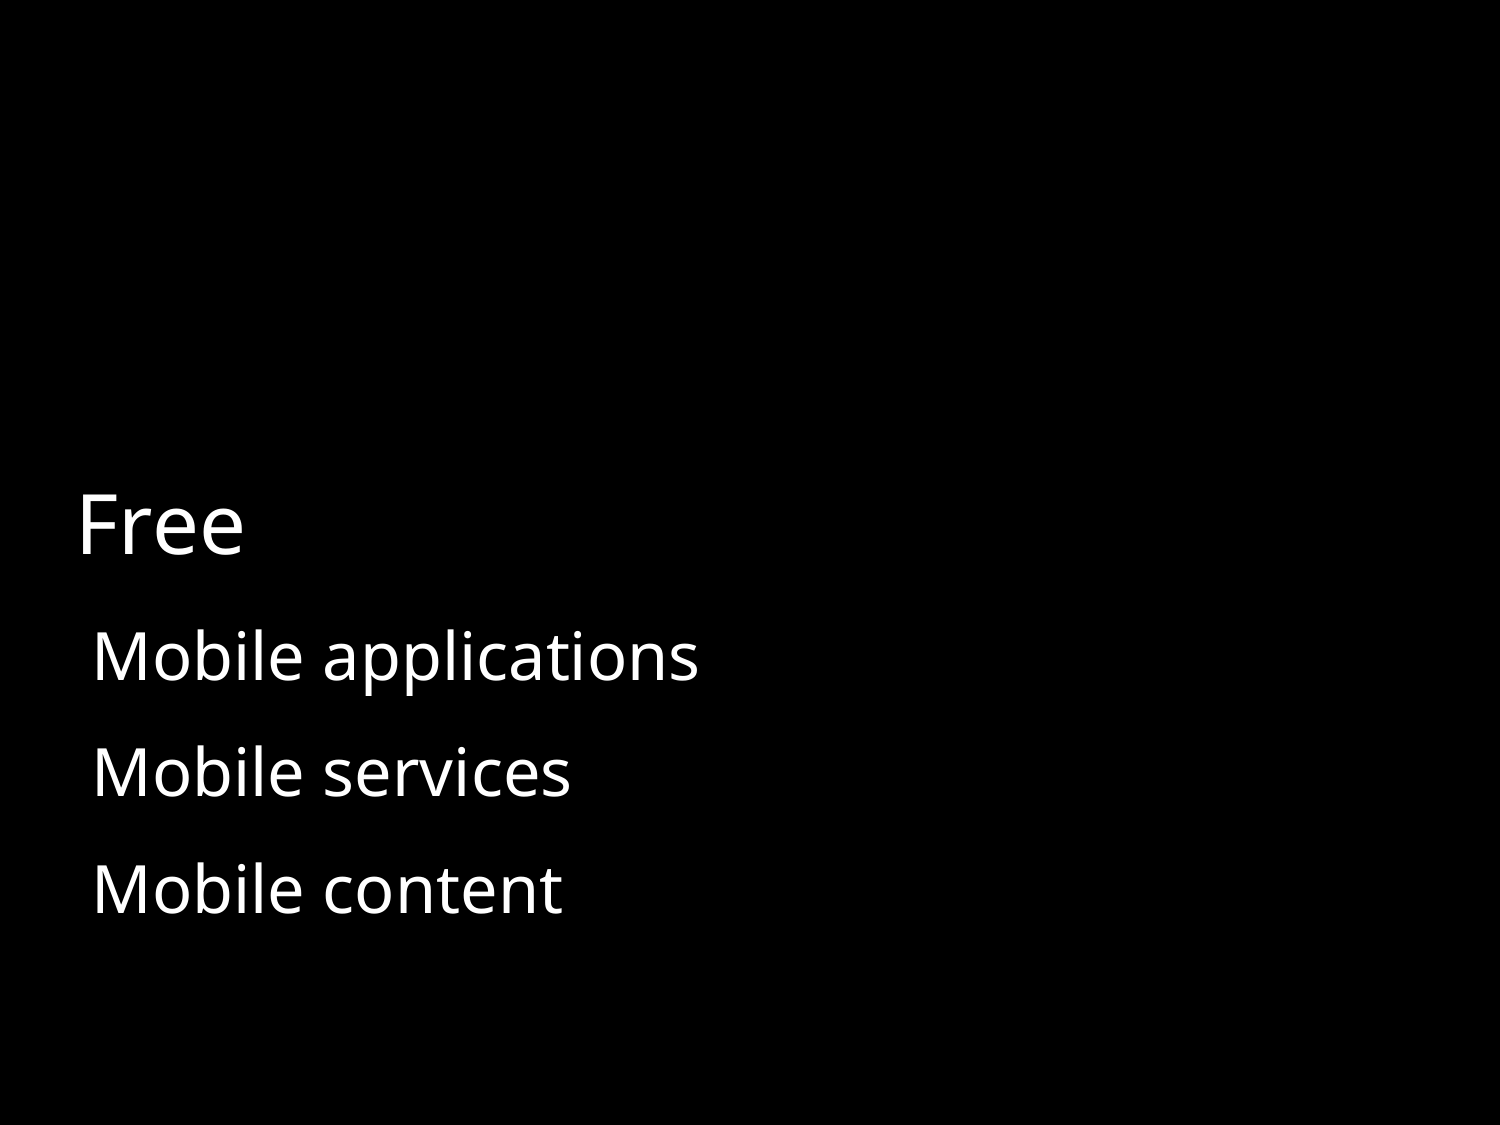

# Free
Mobile applications
Mobile services
Mobile content